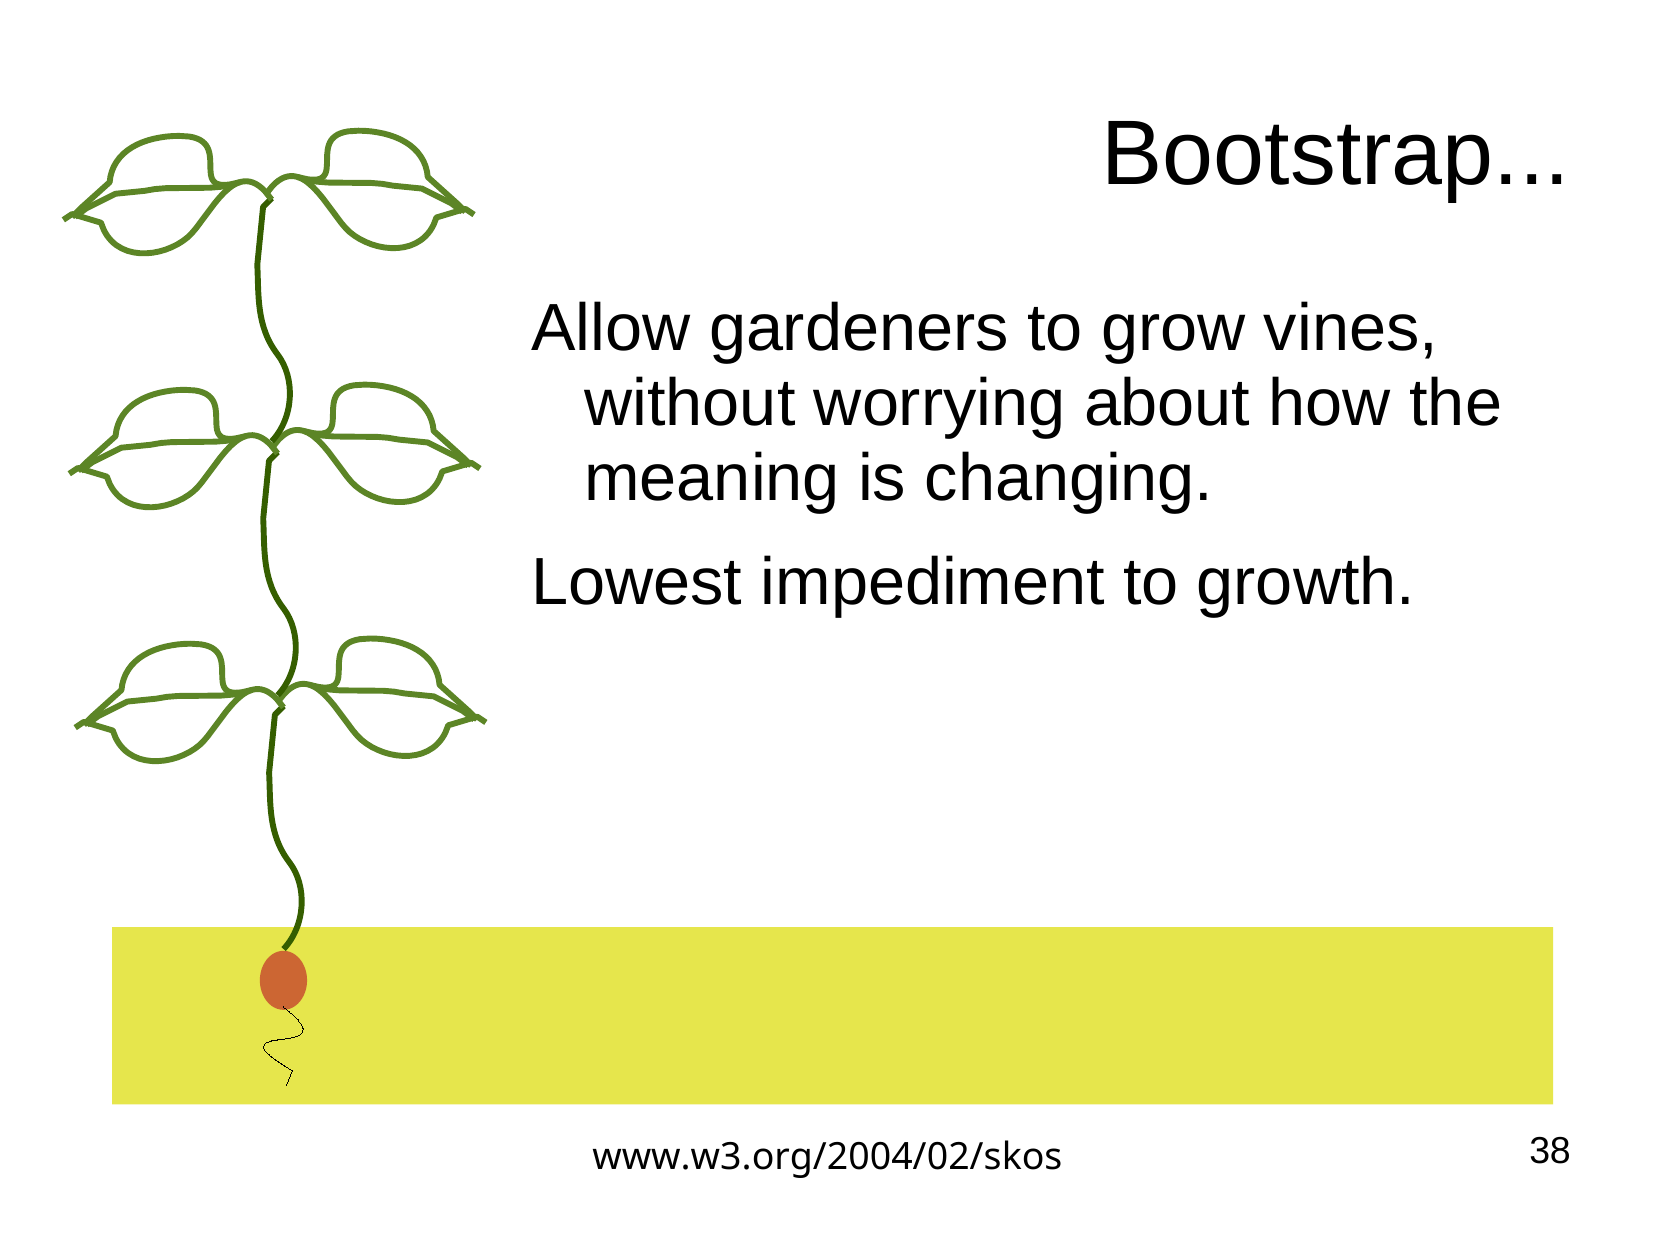

# Bootstrap...
Allow gardeners to grow vines, without worrying about how the meaning is changing.
Lowest impediment to growth.
www.w3.org/2004/02/skos
38